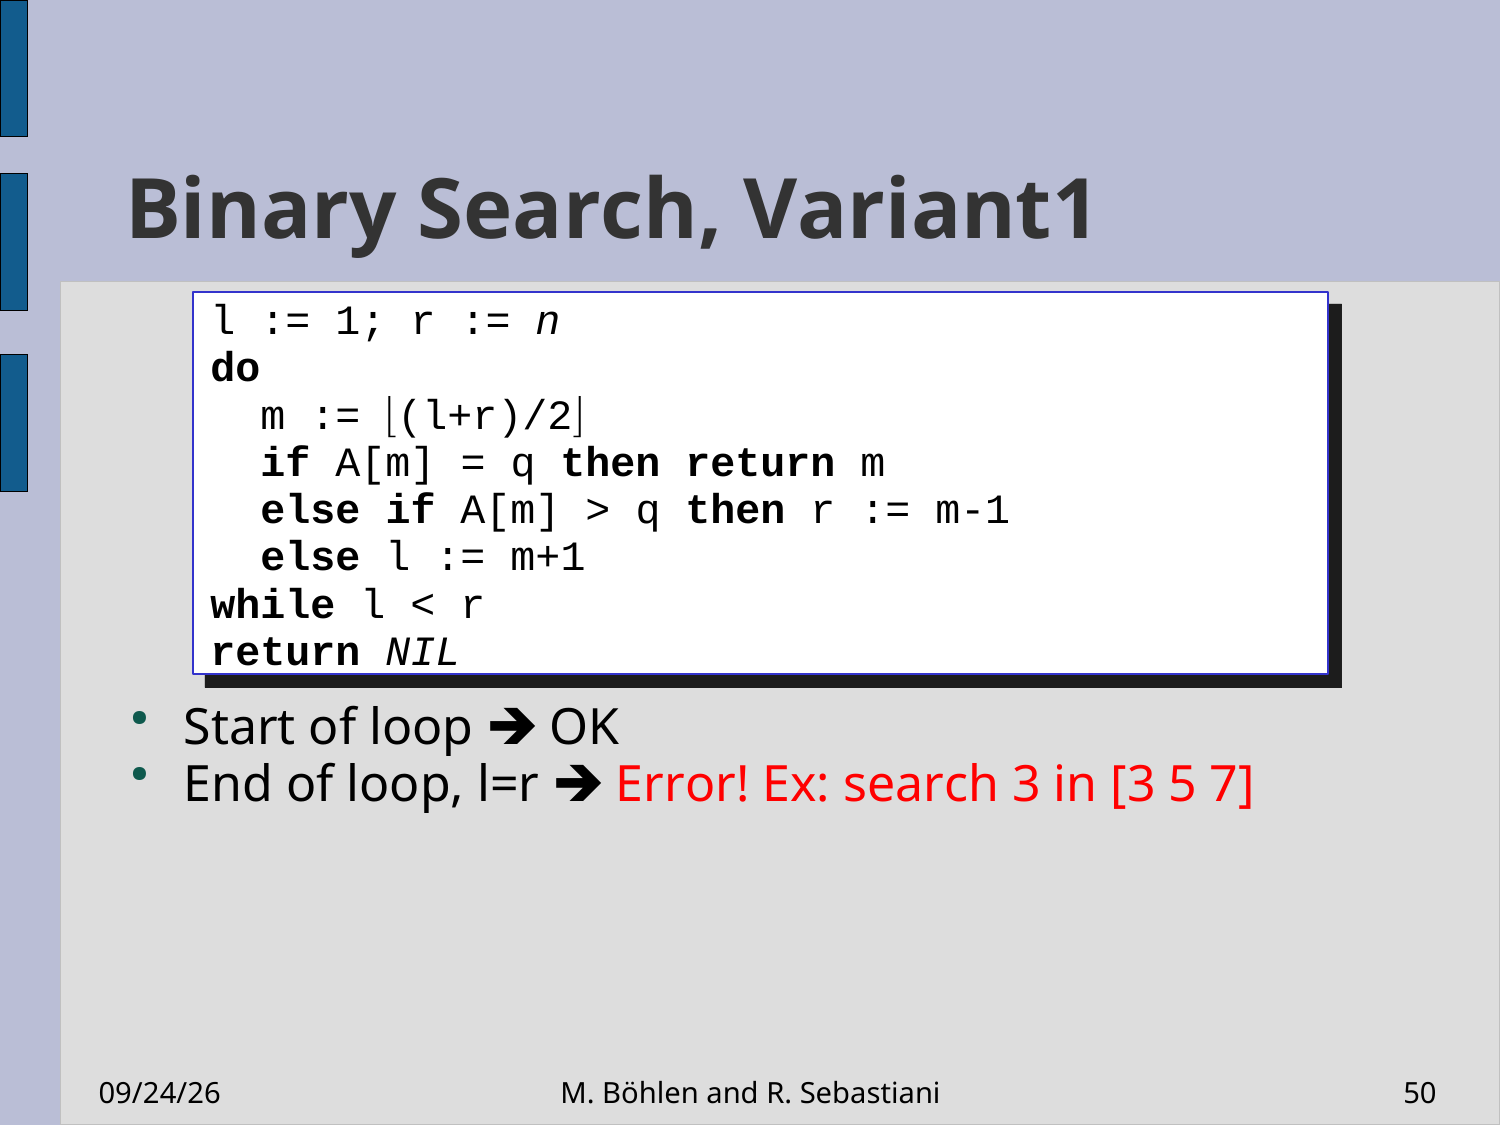

# Binary Search, Variant1
l := 1; r := n
do
 m := ⌊(l+r)/2⌋
 if A[m] = q then return m
 else if A[m] > q then r := m-1
 else l := m+1
while l < r
return NIL
Start of loop  OK
End of loop, l=r  Error! Ex: search 3 in [3 5 7]
M. Böhlen and R. Sebastiani
50